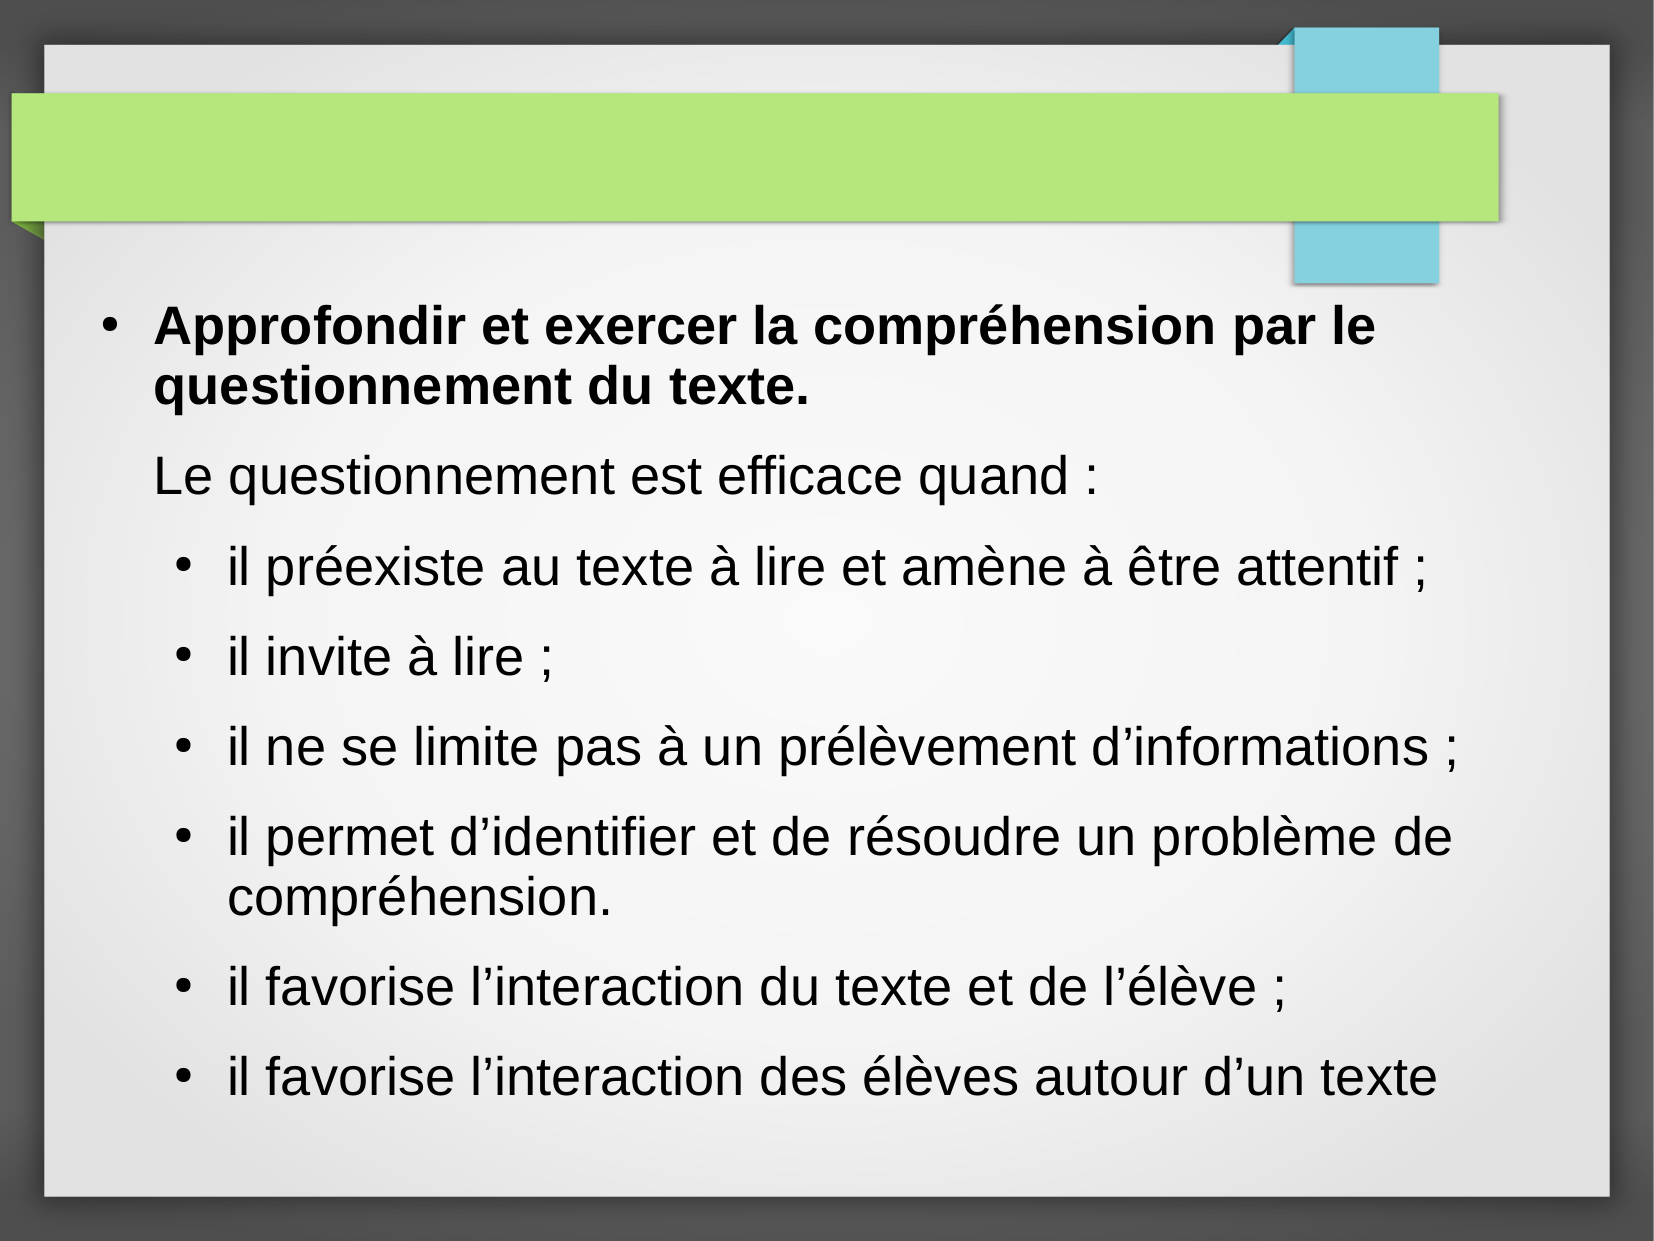

#
Approfondir et exercer la compréhension par le questionnement du texte.
Le questionnement est efficace quand :
il préexiste au texte à lire et amène à être attentif ;
il invite à lire ;
il ne se limite pas à un prélèvement d’informations ;
il permet d’identifier et de résoudre un problème de compréhension.
il favorise l’interaction du texte et de l’élève ;
il favorise l’interaction des élèves autour d’un texte